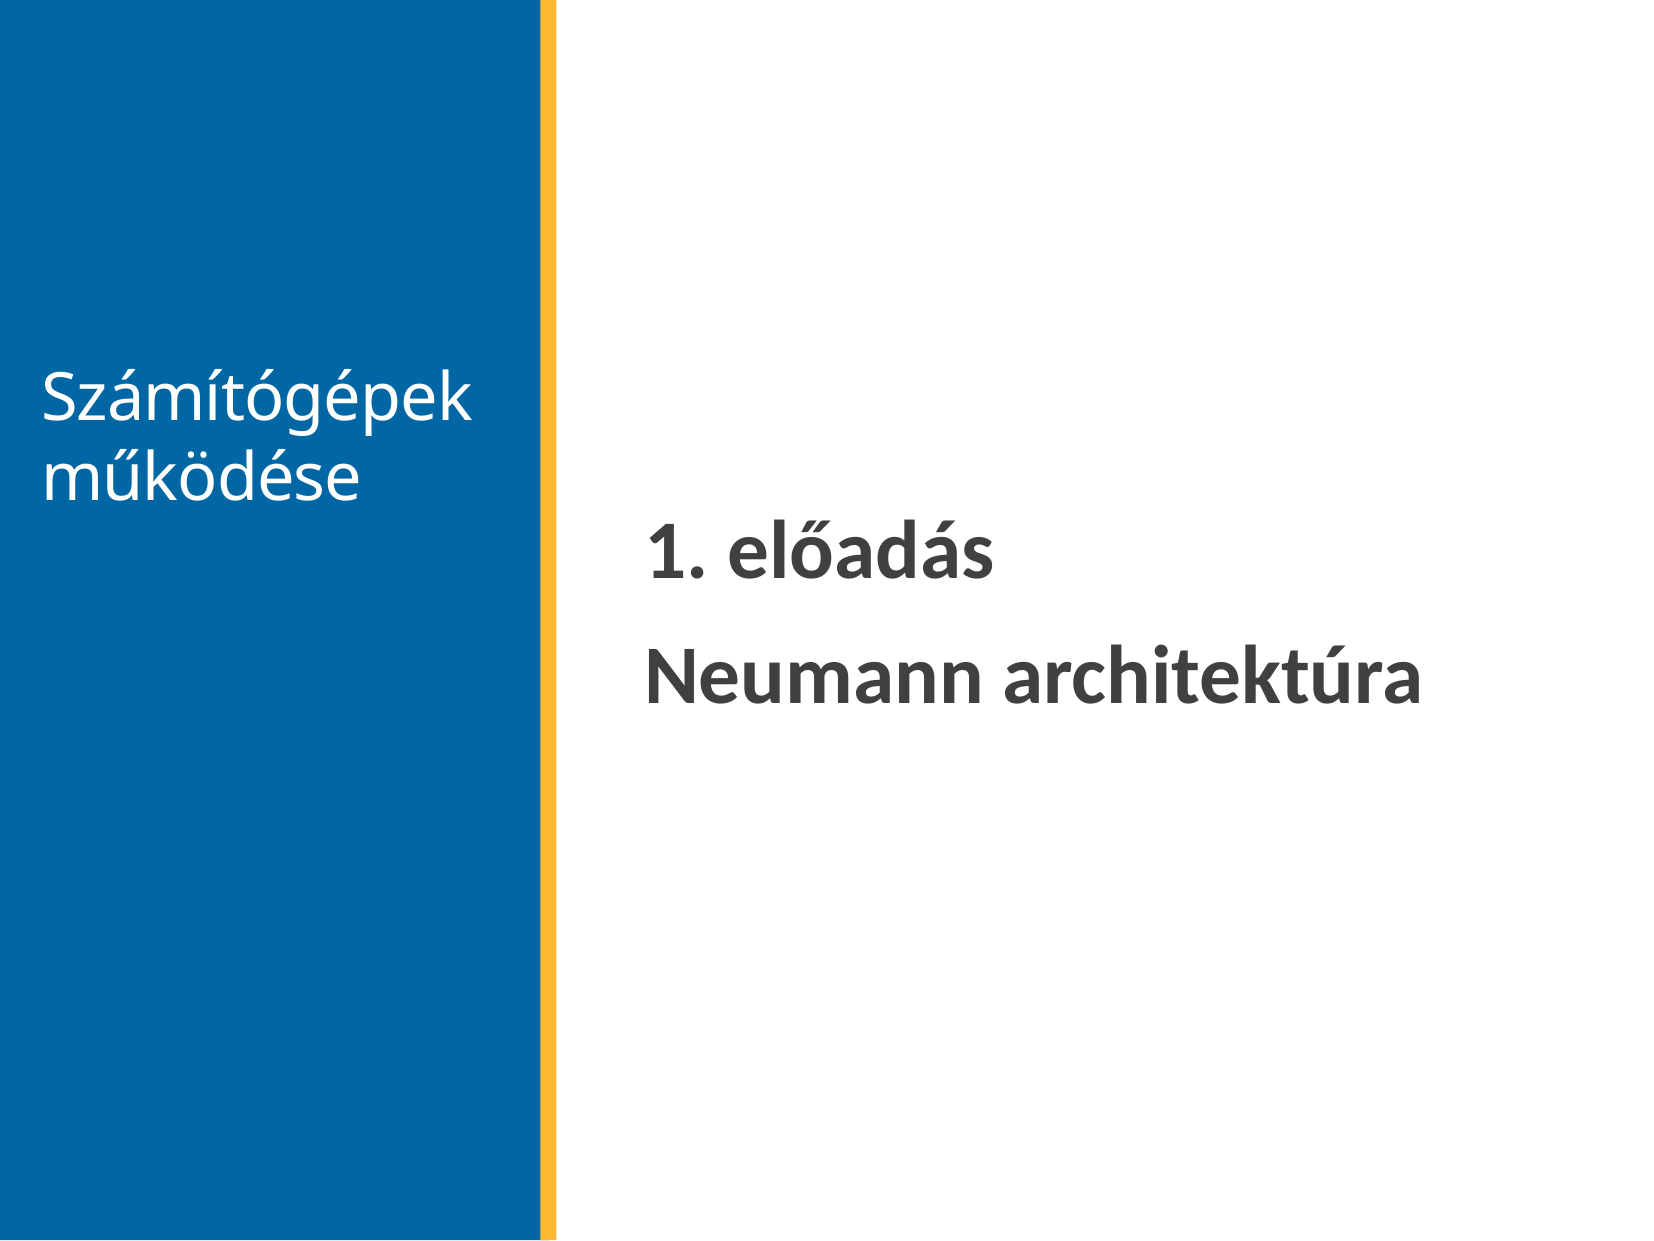

# Számítógépek működése
1. előadás
Neumann architektúra